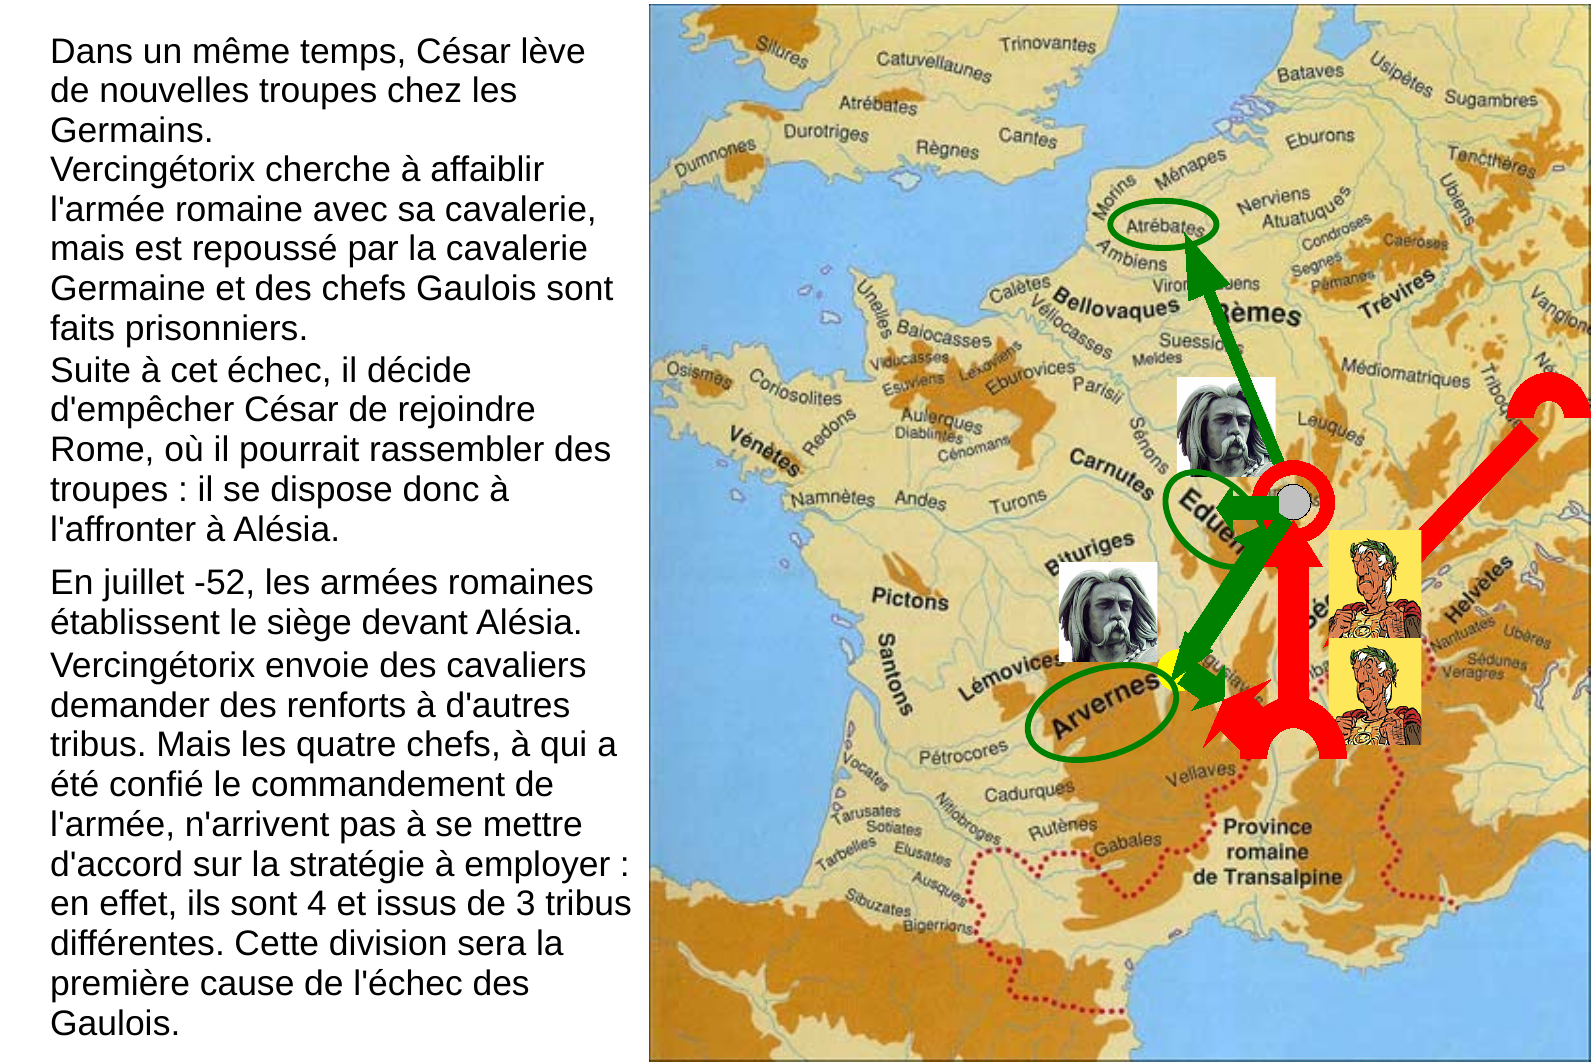

Dans un même temps, César lève de nouvelles troupes chez les Germains.
Vercingétorix cherche à affaiblir l'armée romaine avec sa cavalerie, mais est repoussé par la cavalerie Germaine et des chefs Gaulois sont faits prisonniers.
Suite à cet échec, il décide d'empêcher César de rejoindre Rome, où il pourrait rassembler des troupes : il se dispose donc à l'affronter à Alésia.
En juillet -52, les armées romaines établissent le siège devant Alésia.
Vercingétorix envoie des cavaliers demander des renforts à d'autres tribus. Mais les quatre chefs, à qui a été confié le commandement de l'armée, n'arrivent pas à se mettre d'accord sur la stratégie à employer : en effet, ils sont 4 et issus de 3 tribus différentes. Cette division sera la première cause de l'échec des Gaulois.